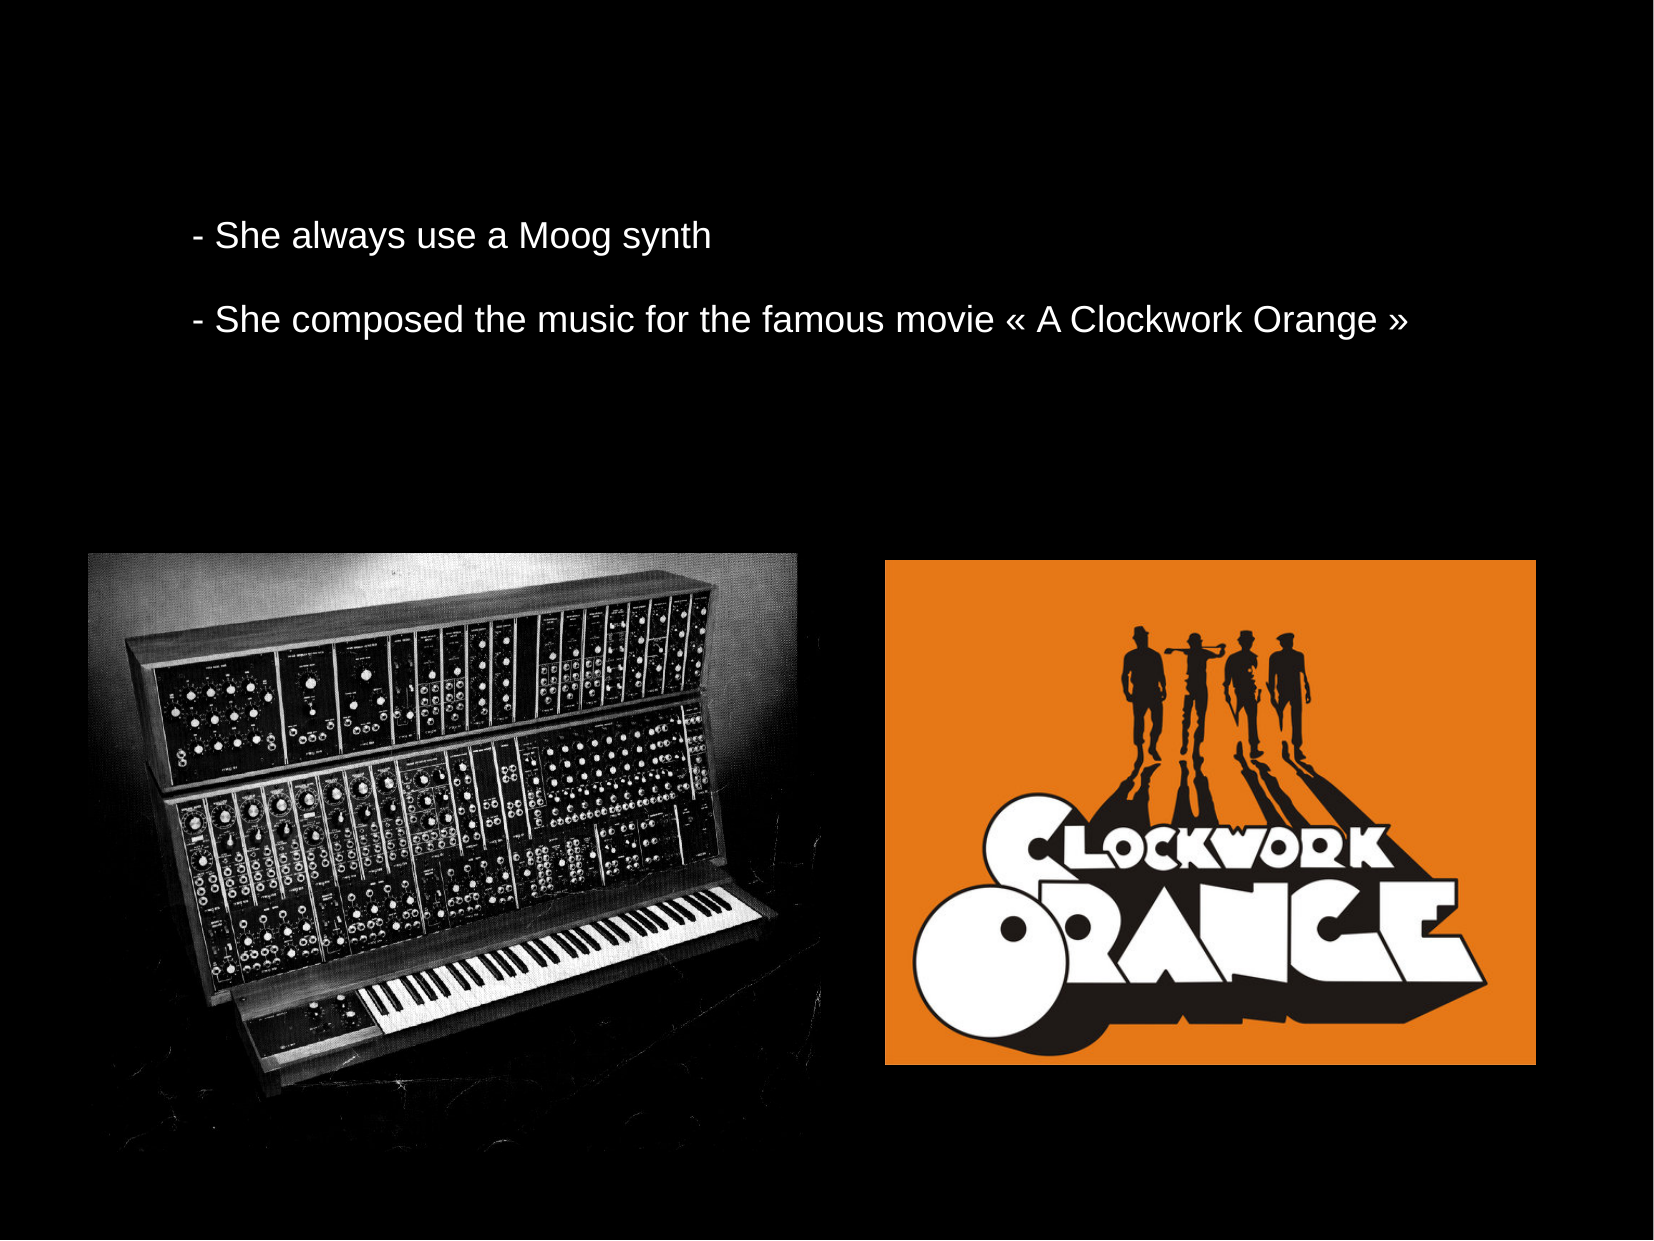

- She always use a Moog synth
- She composed the music for the famous movie « A Clockwork Orange »